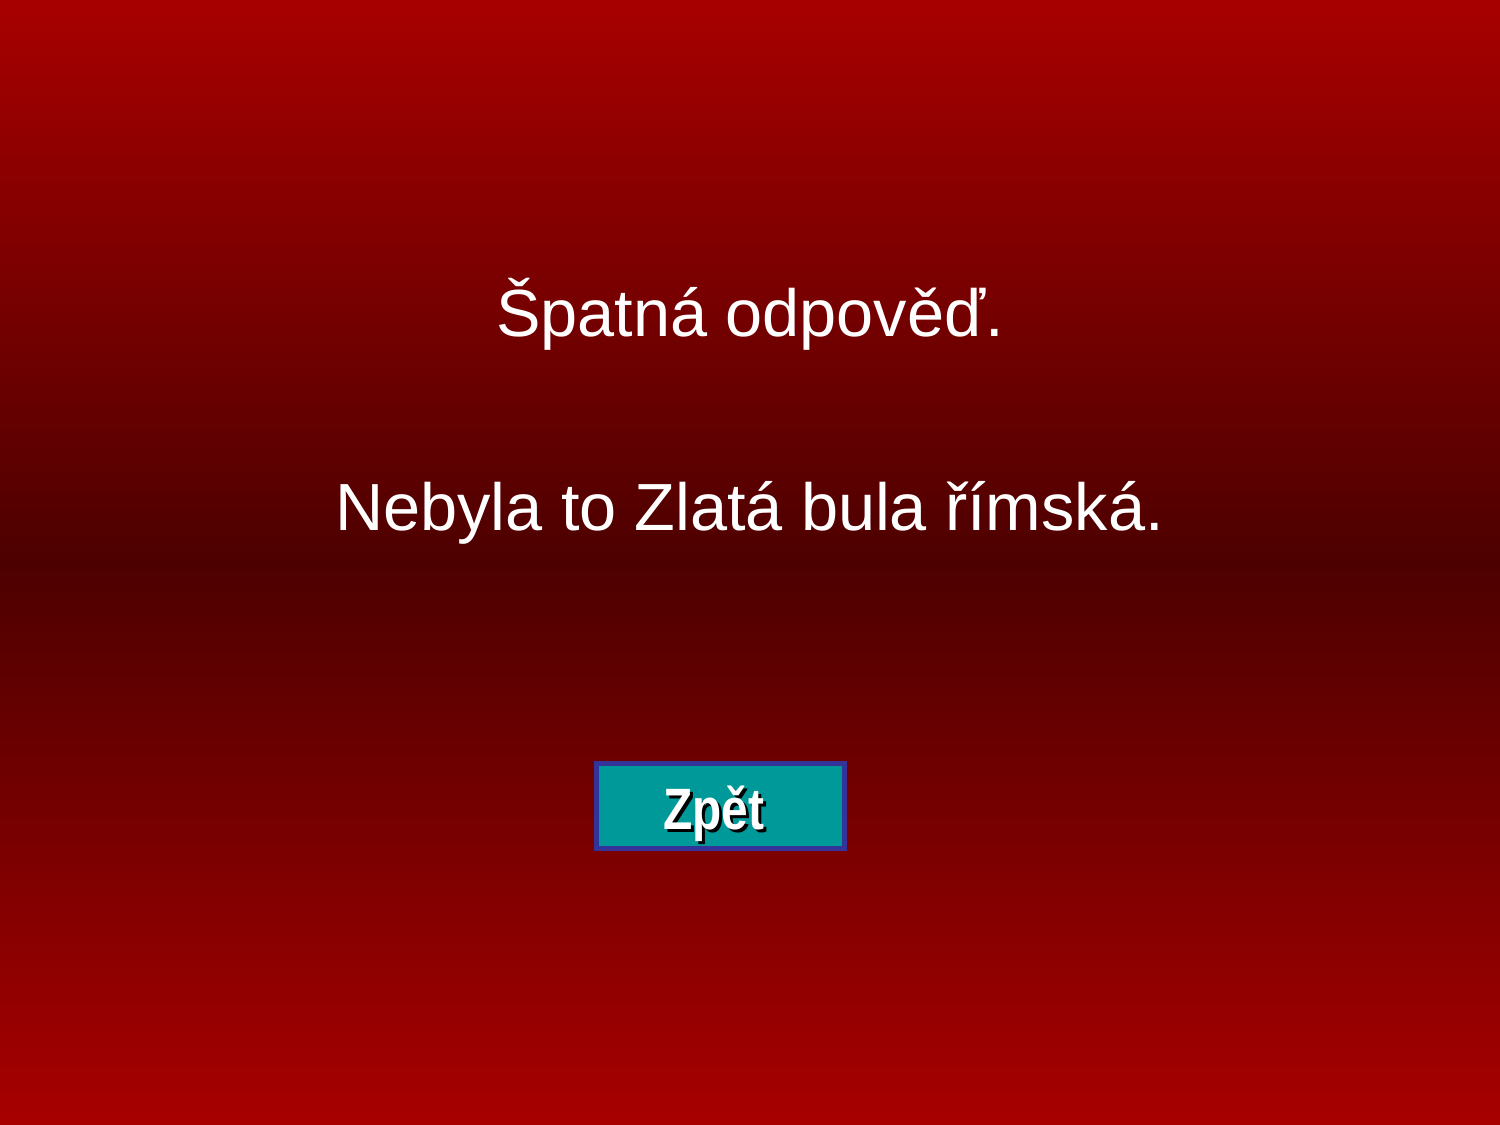

#
Špatná odpověď.
Nebyla to Zlatá bula římská.
Zpět